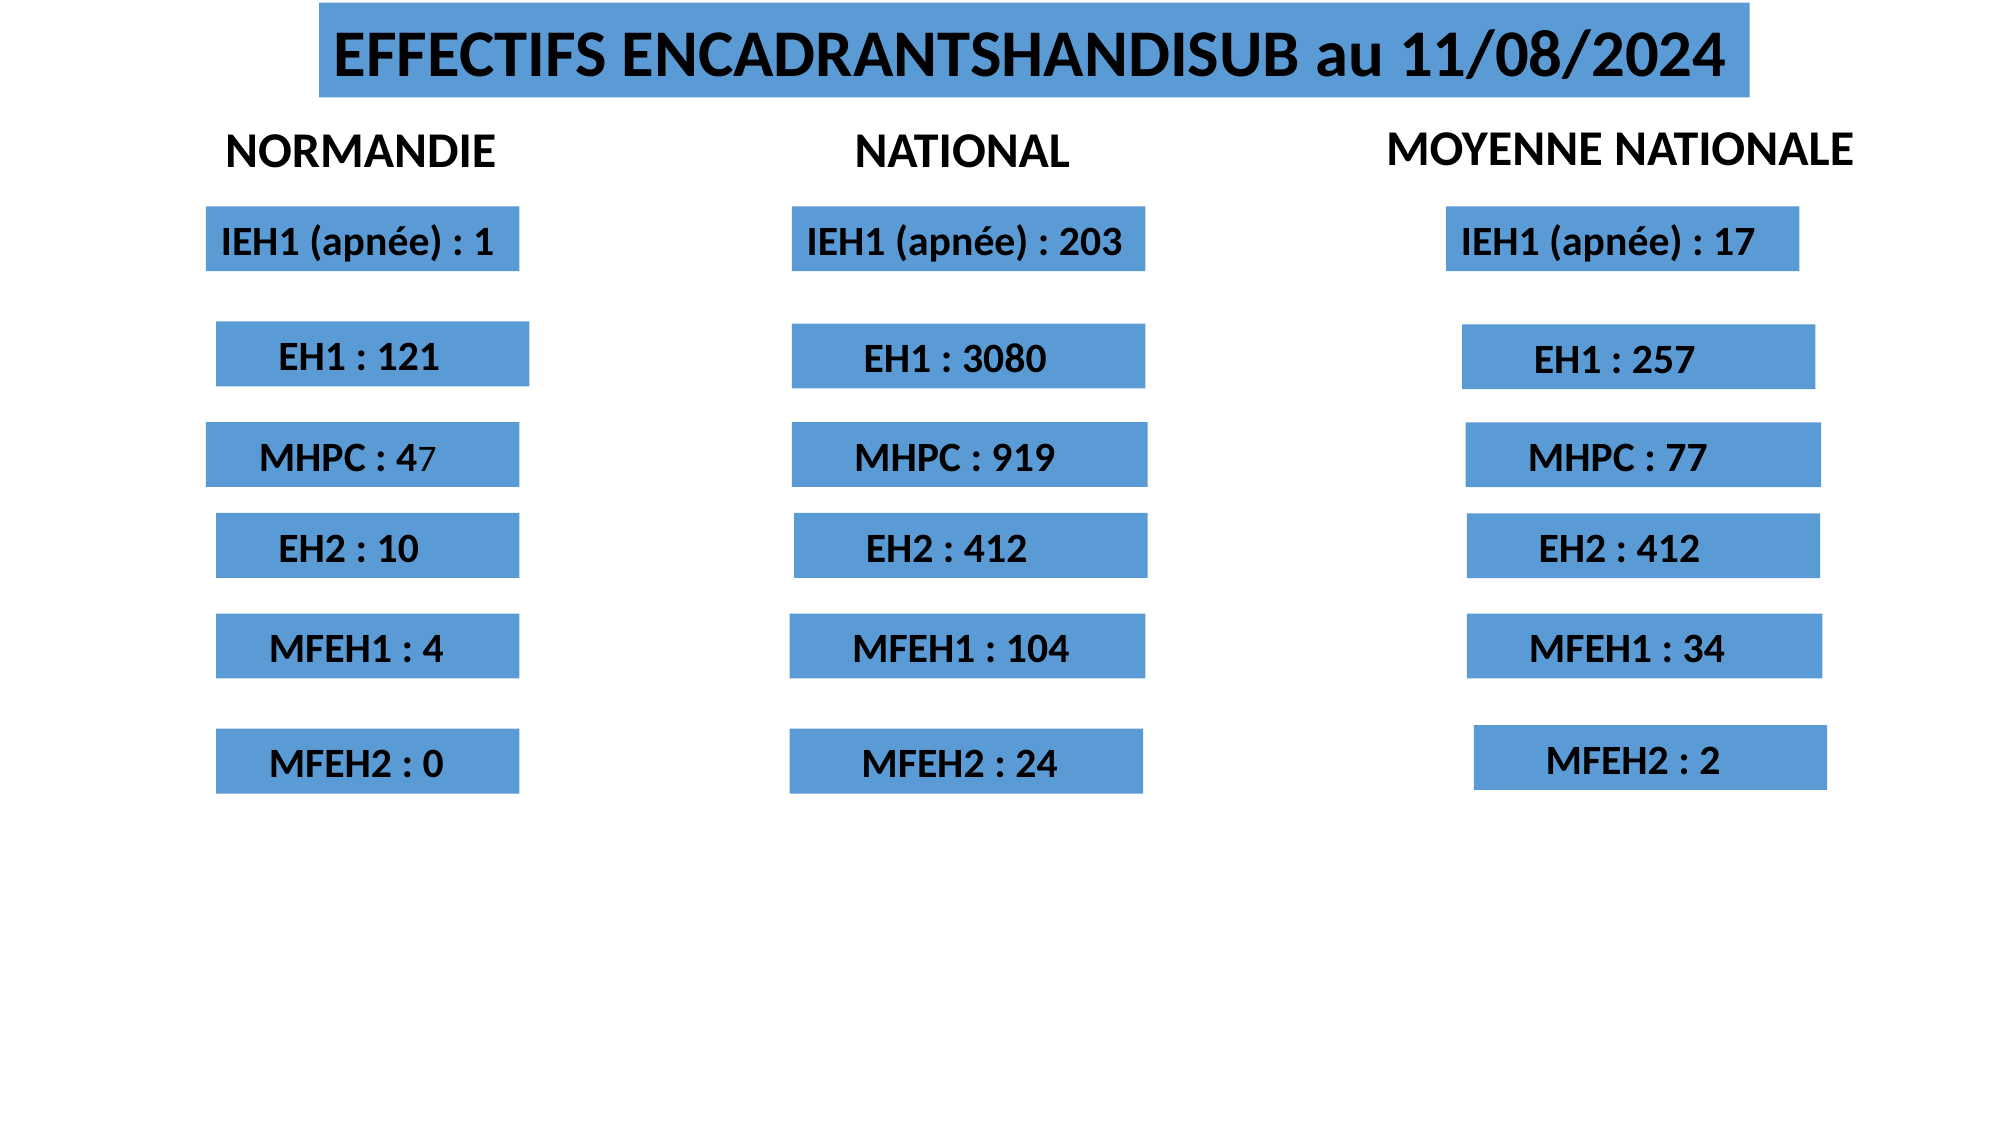

EFFECTIFS ENCADRANTSHANDISUB au 11/08/2024
MOYENNE NATIONALE
NORMANDIE
NATIONAL
IEH1 (apnée) : 1
IEH1 (apnée) : 203
IEH1 (apnée) : 17
 EH1 : 121
 EH1 : 3080
 EH1 : 257
 MHPC : 47
 MHPC : 919
 MHPC : 77
 EH2 : 10
 EH2 : 412
 EH2 : 412
 MFEH1 : 4
 MFEH1 : 104
 MFEH1 : 34
 MFEH2 : 2
 MFEH2 : 0
 MFEH2 : 24